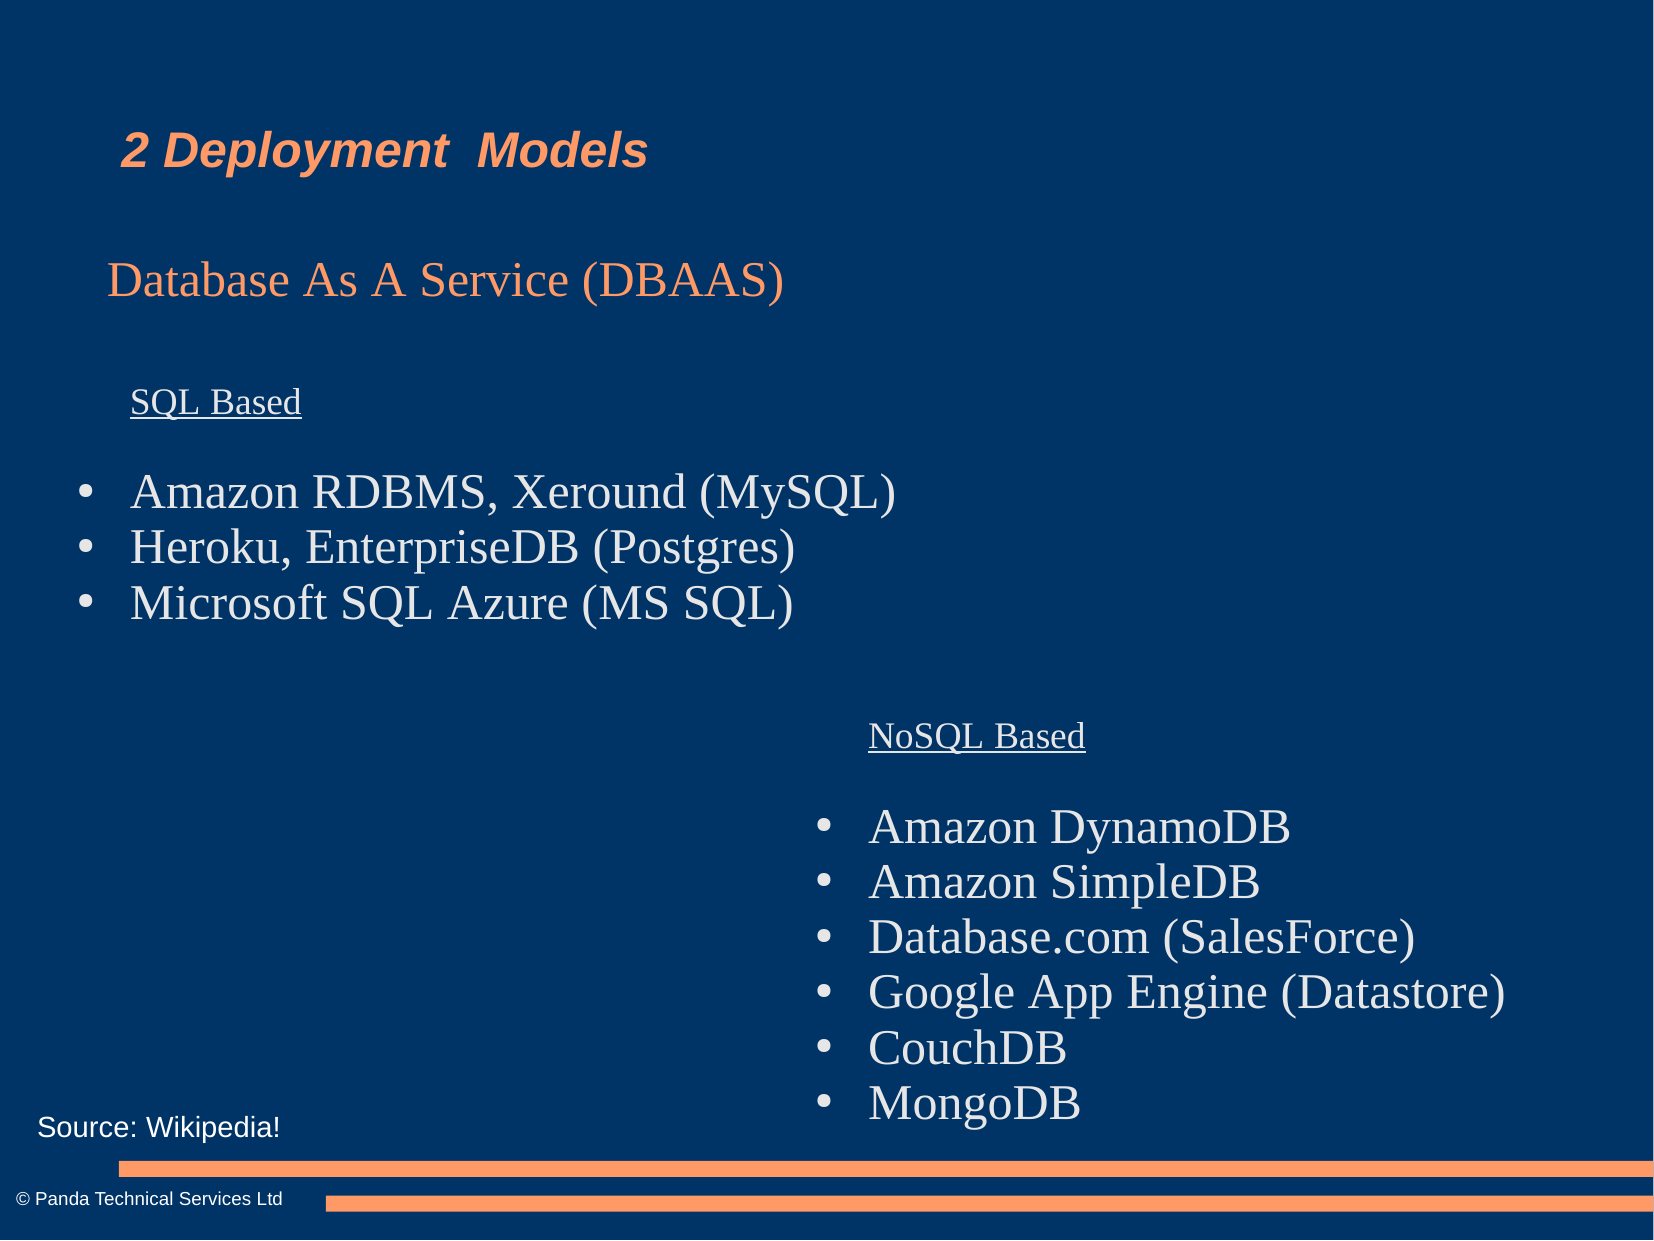

# 2 Deployment Models
Database As A Service (DBAAS)
SQL Based
Amazon RDBMS, Xeround (MySQL)
Heroku, EnterpriseDB (Postgres)
Microsoft SQL Azure (MS SQL)
NoSQL Based
Amazon DynamoDB
Amazon SimpleDB
Database.com (SalesForce)
Google App Engine (Datastore)
CouchDB
MongoDB
Source: Wikipedia!
© Panda Technical Services Ltd